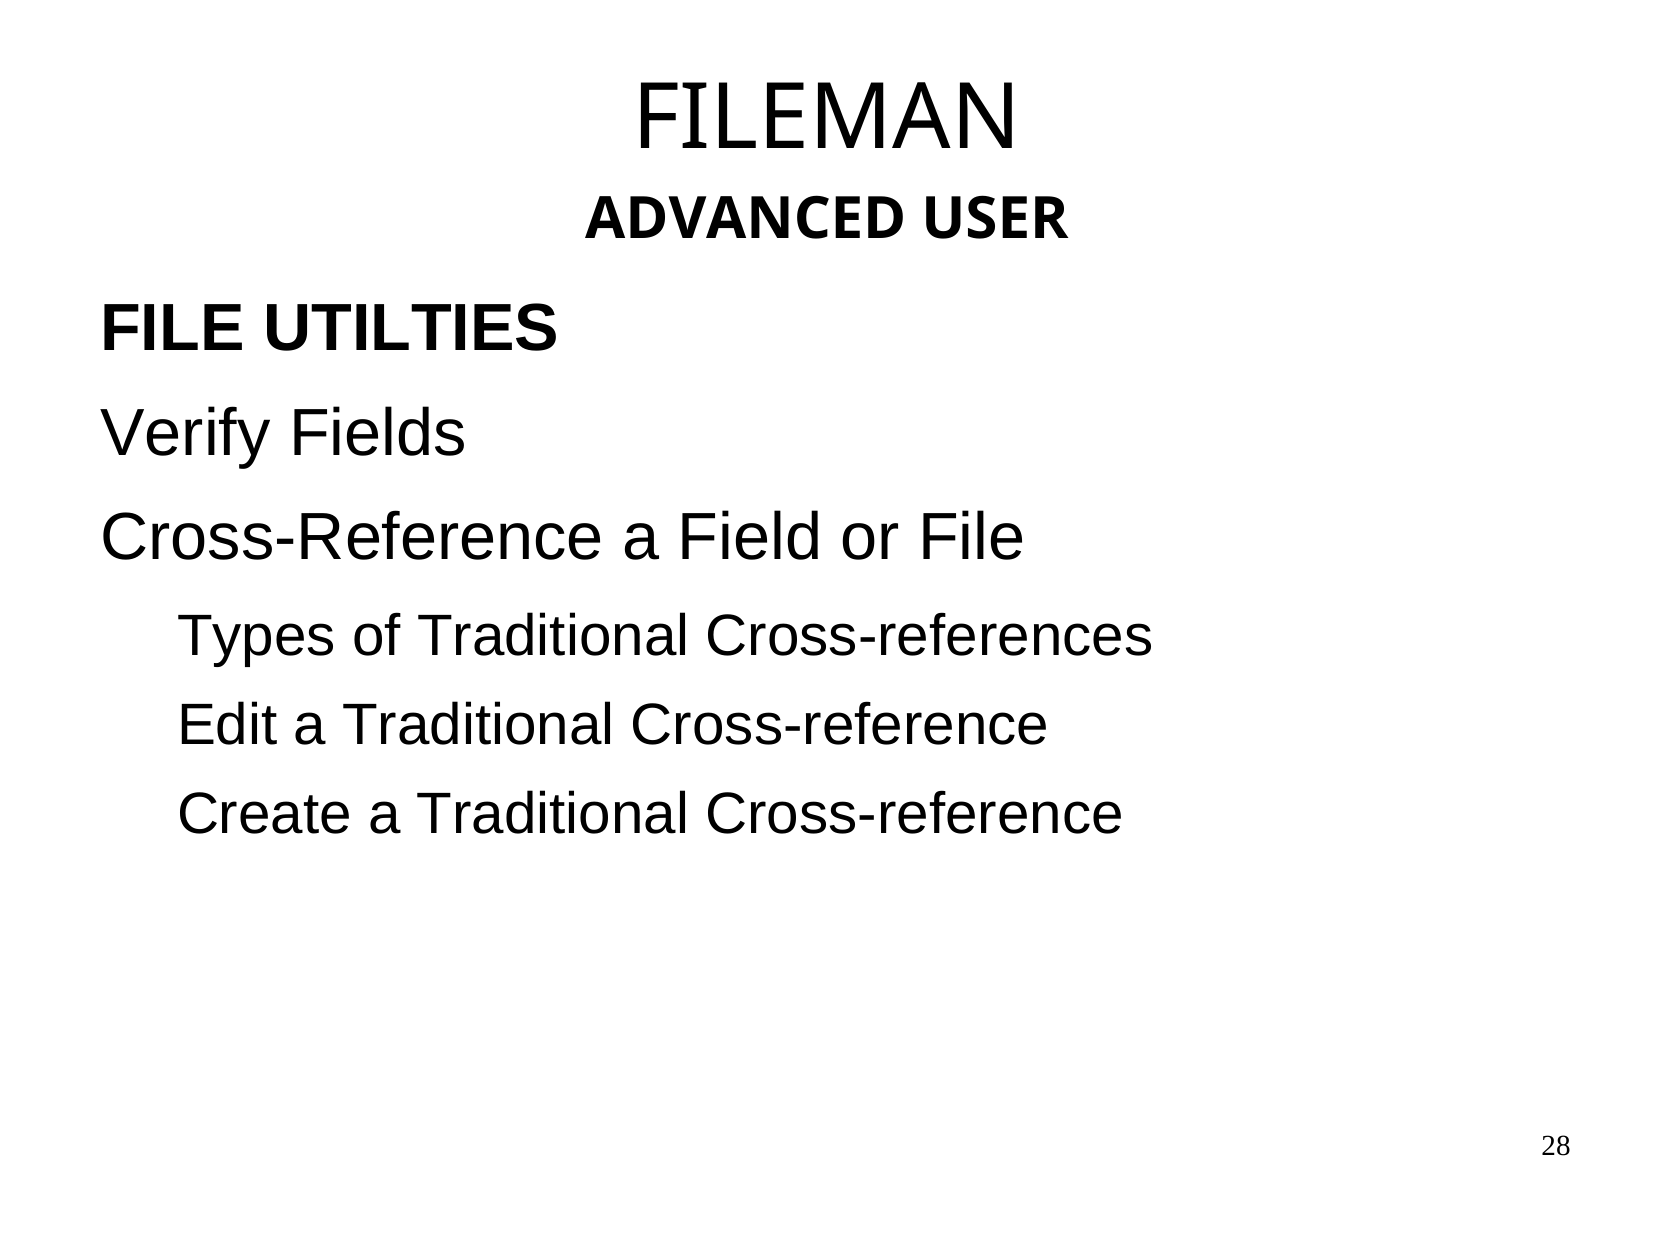

# FILEMAN ADVANCED USER
FILE UTILTIES
Verify Fields
Cross-Reference a Field or File
Types of Traditional Cross-references
Edit a Traditional Cross-reference
Create a Traditional Cross-reference
28